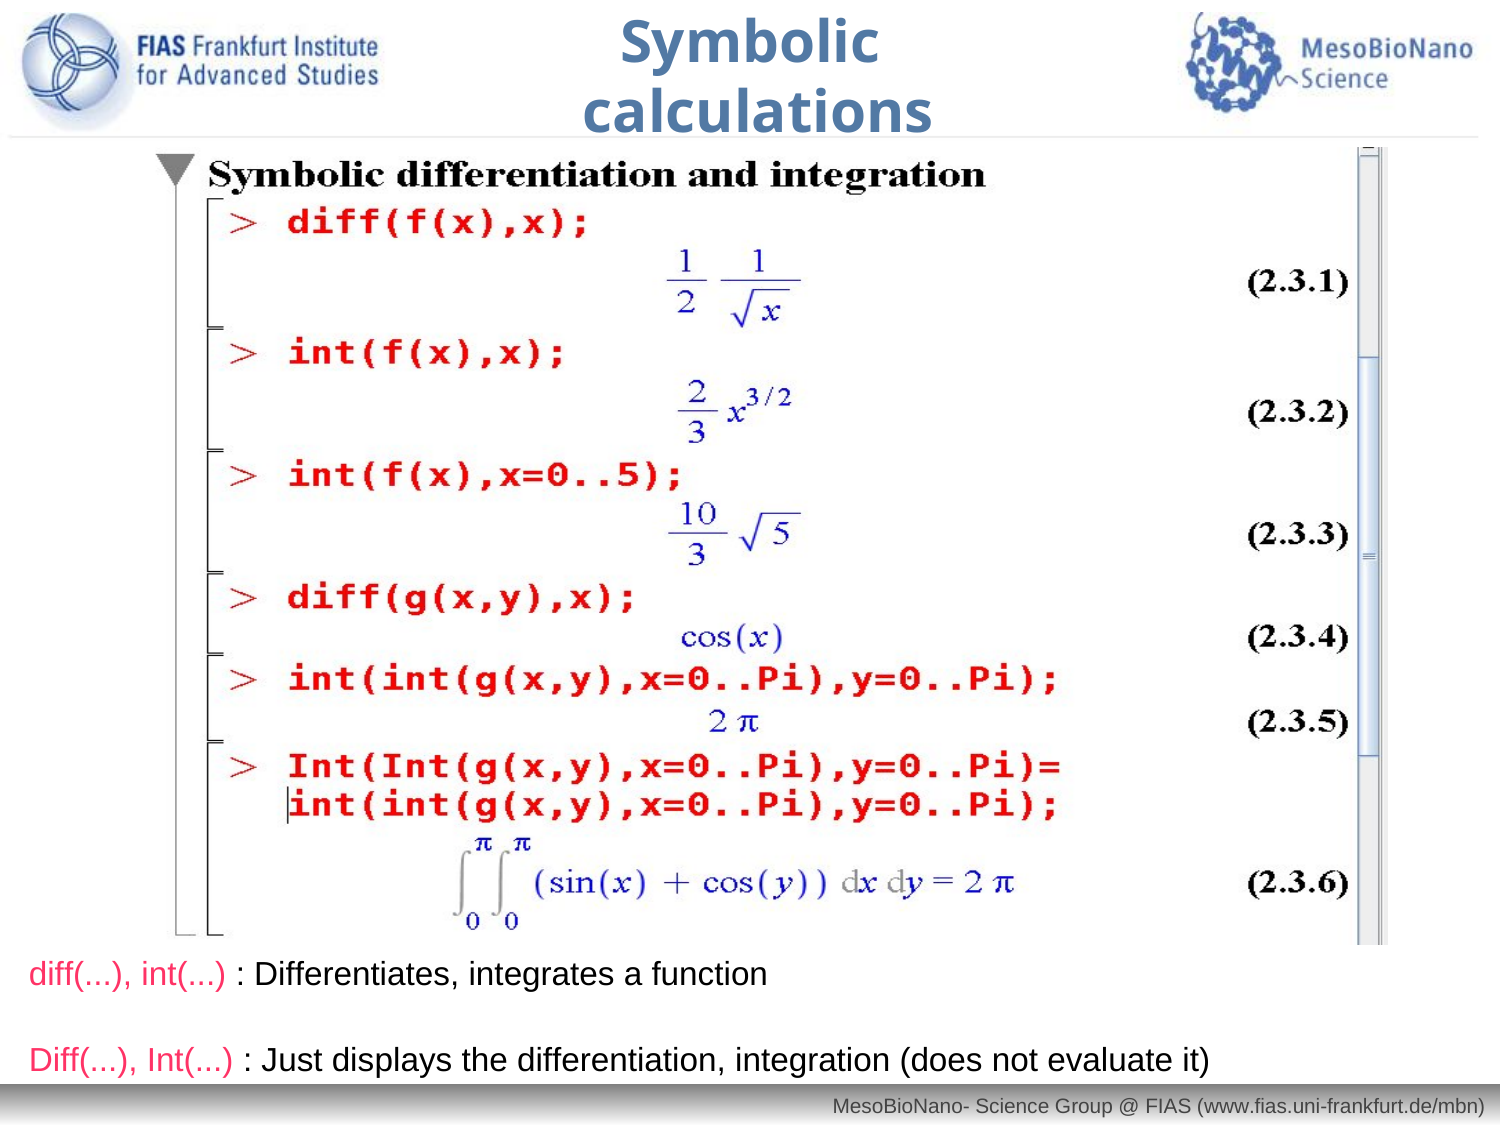

# Symbolic calculations
diff(...), int(...) : Differentiates, integrates a function
Diff(...), Int(...) : Just displays the differentiation, integration (does not evaluate it)